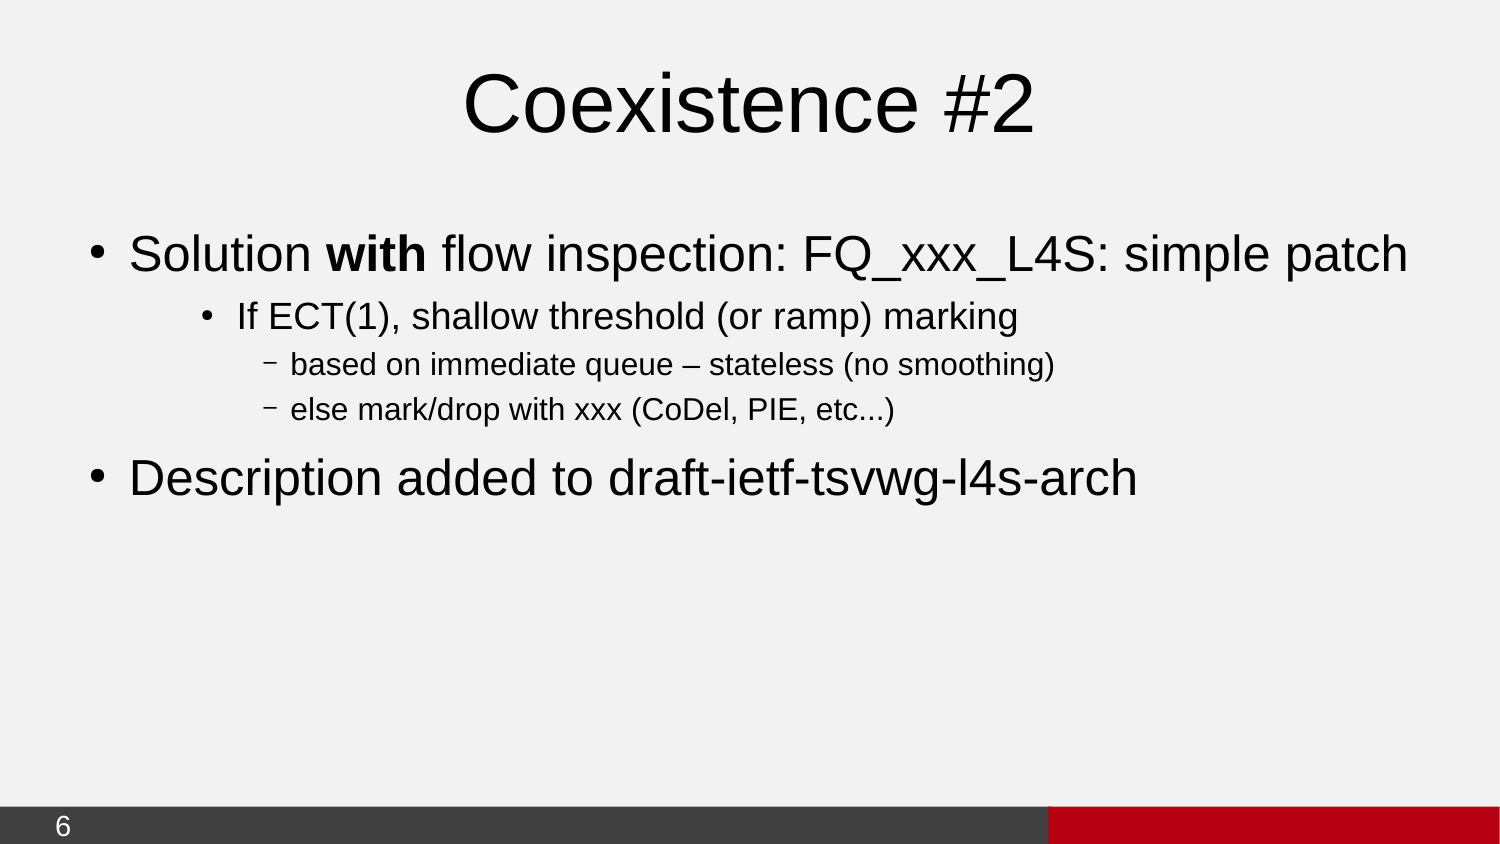

# Coexistence #2
Solution with flow inspection: FQ_xxx_L4S: simple patch
If ECT(1), shallow threshold (or ramp) marking
based on immediate queue – stateless (no smoothing)
else mark/drop with xxx (CoDel, PIE, etc...)
Description added to draft-ietf-tsvwg-l4s-arch
6